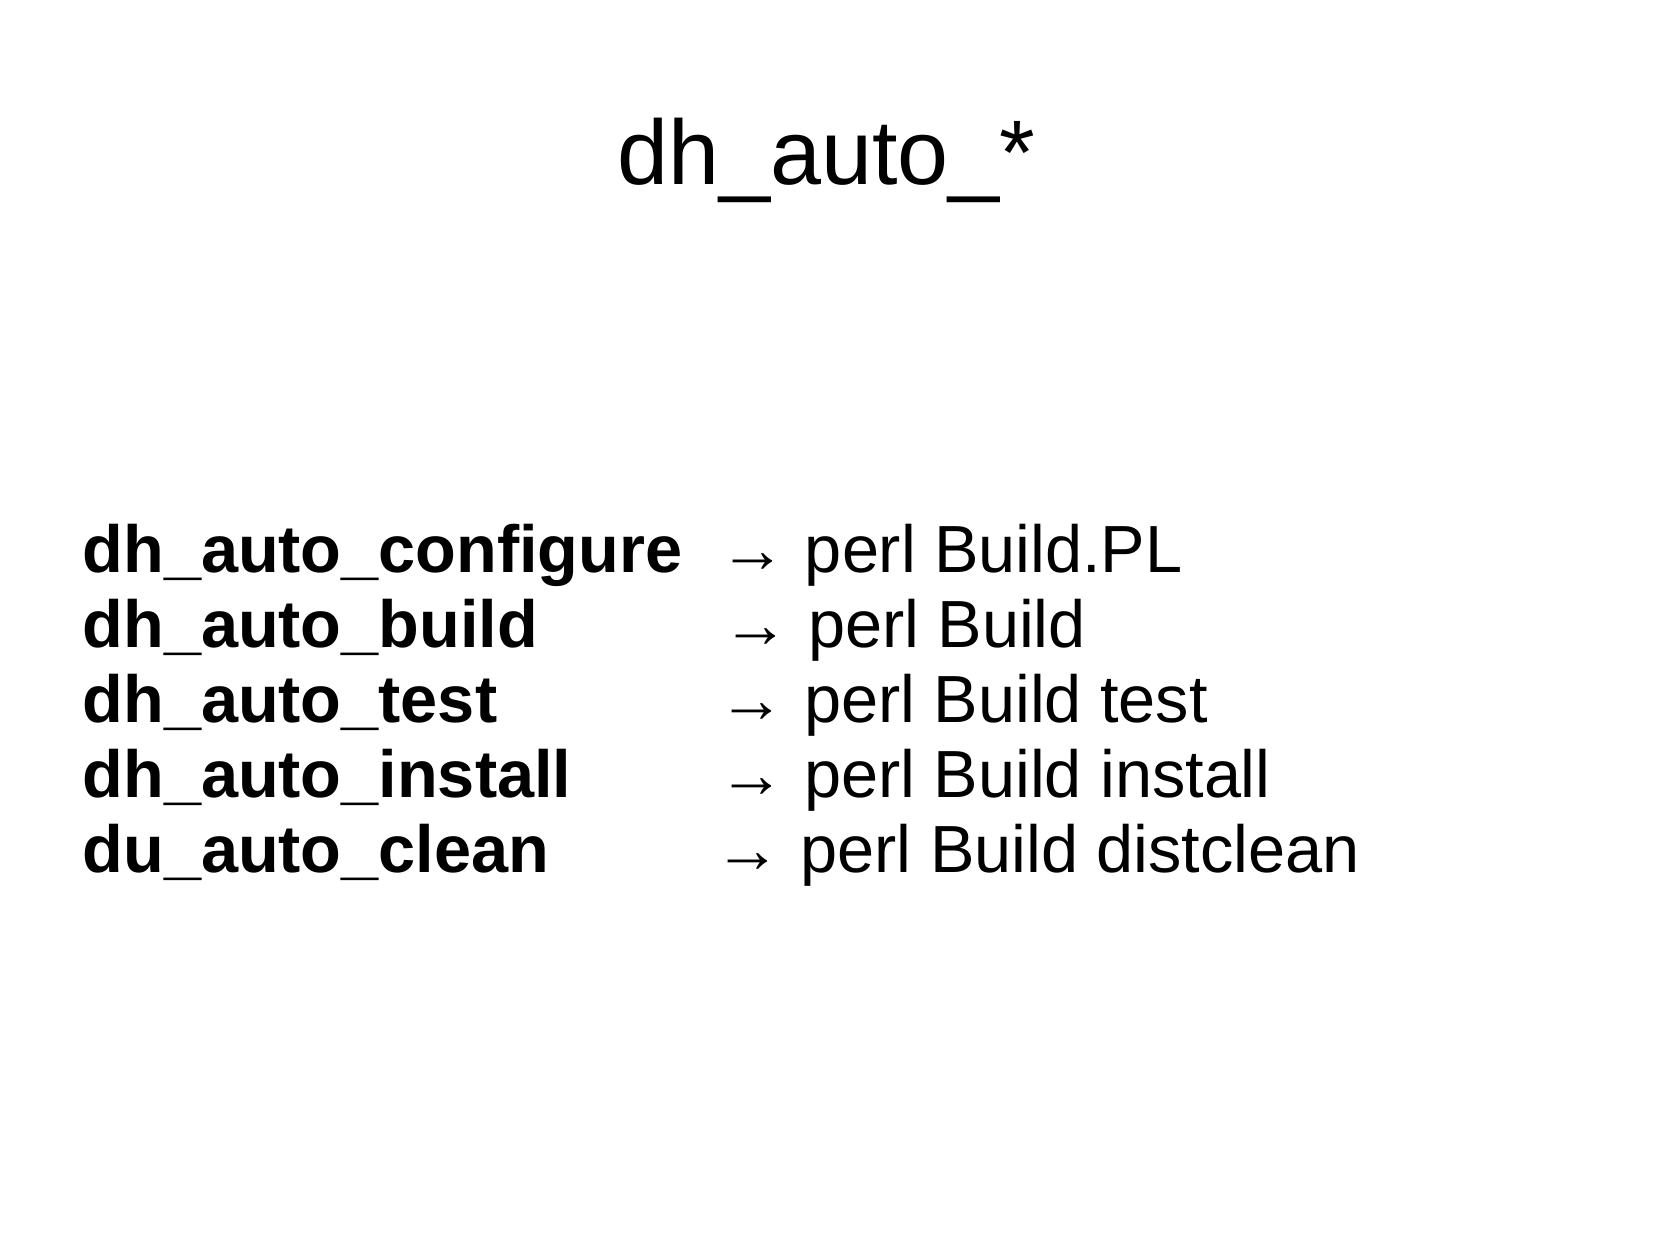

# dh_auto_*
dh_auto_configure → perl Build.PL
dh_auto_build → perl Build
dh_auto_test → perl Build test
dh_auto_install → perl Build install
du_auto_clean → perl Build distclean